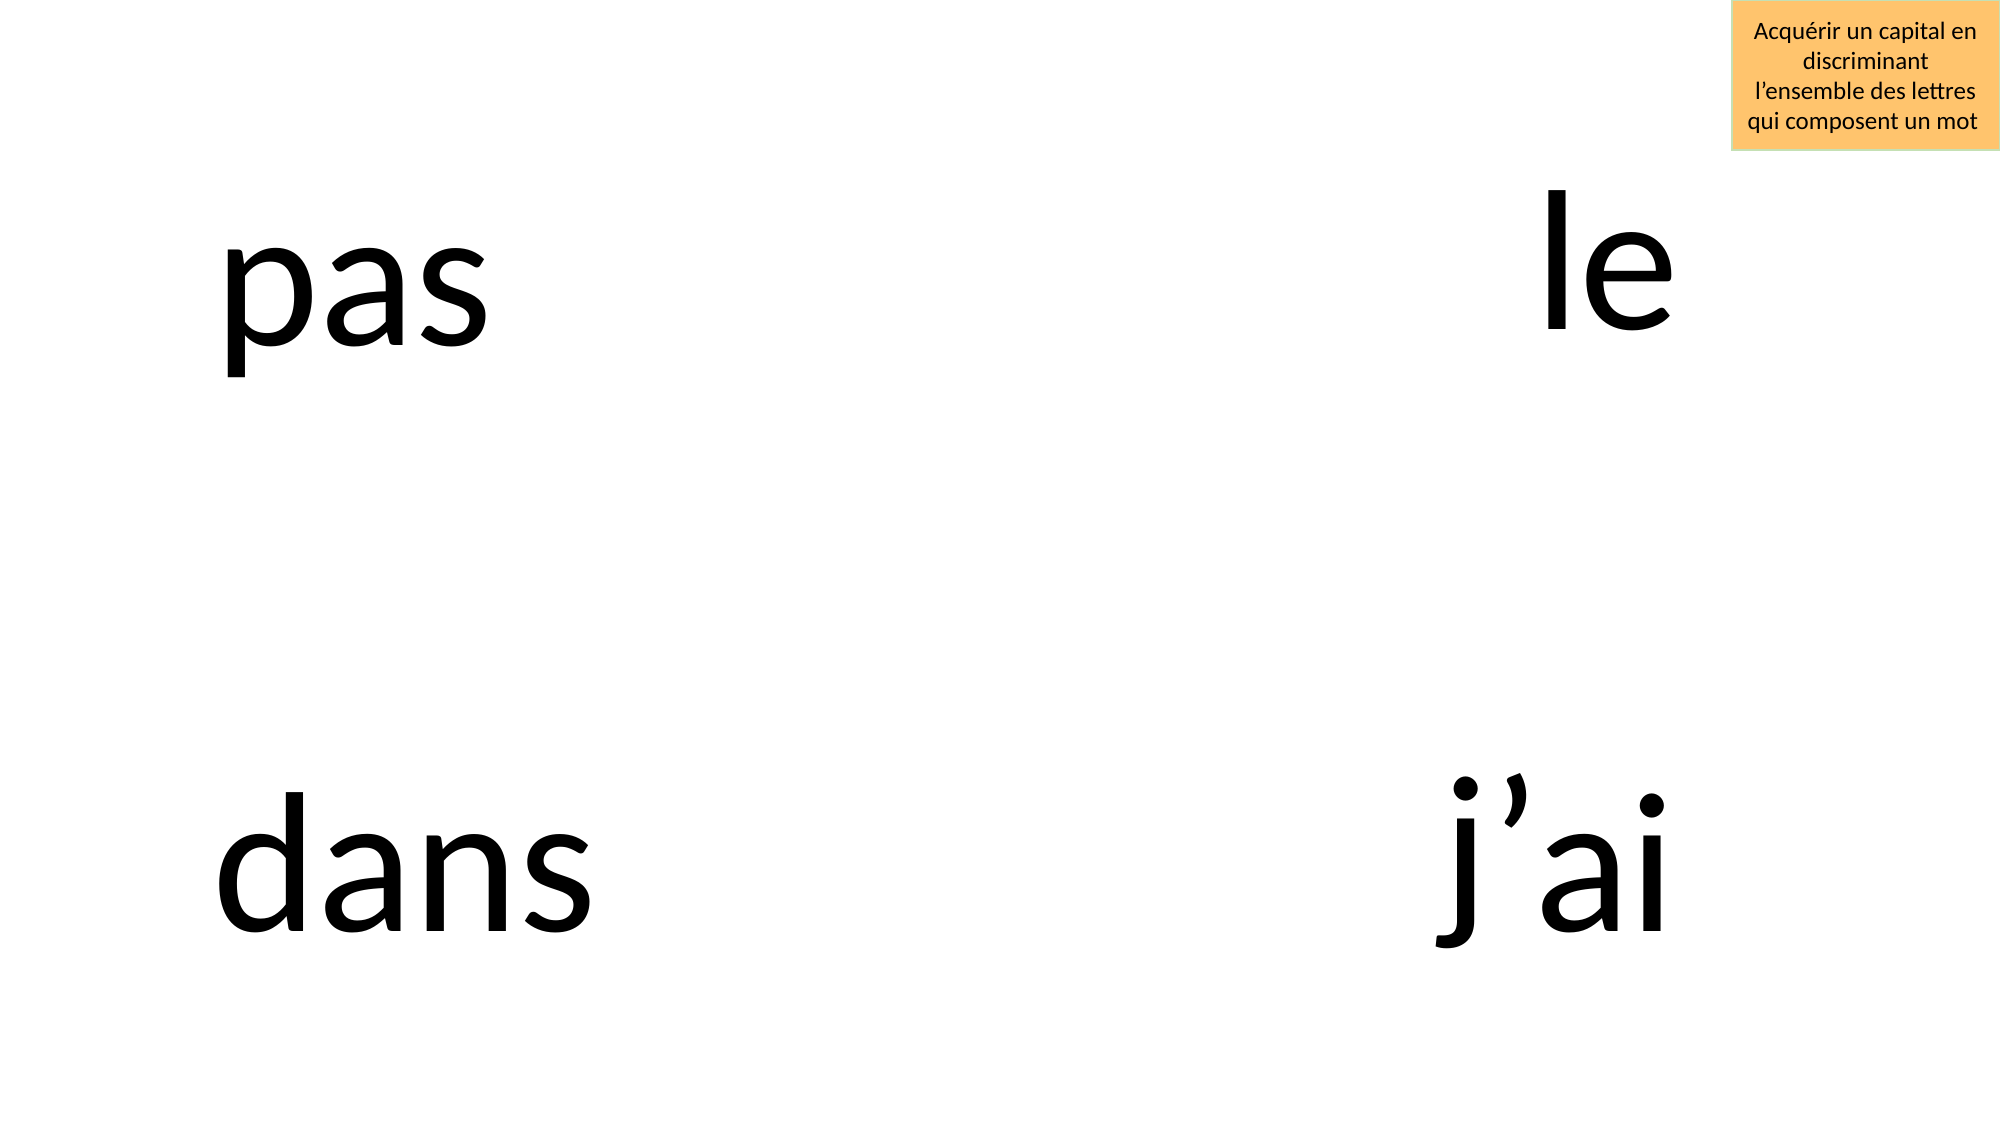

Acquérir un capital en discriminant l’ensemble des lettres qui composent un mot
pas
le
j’
dans
ai